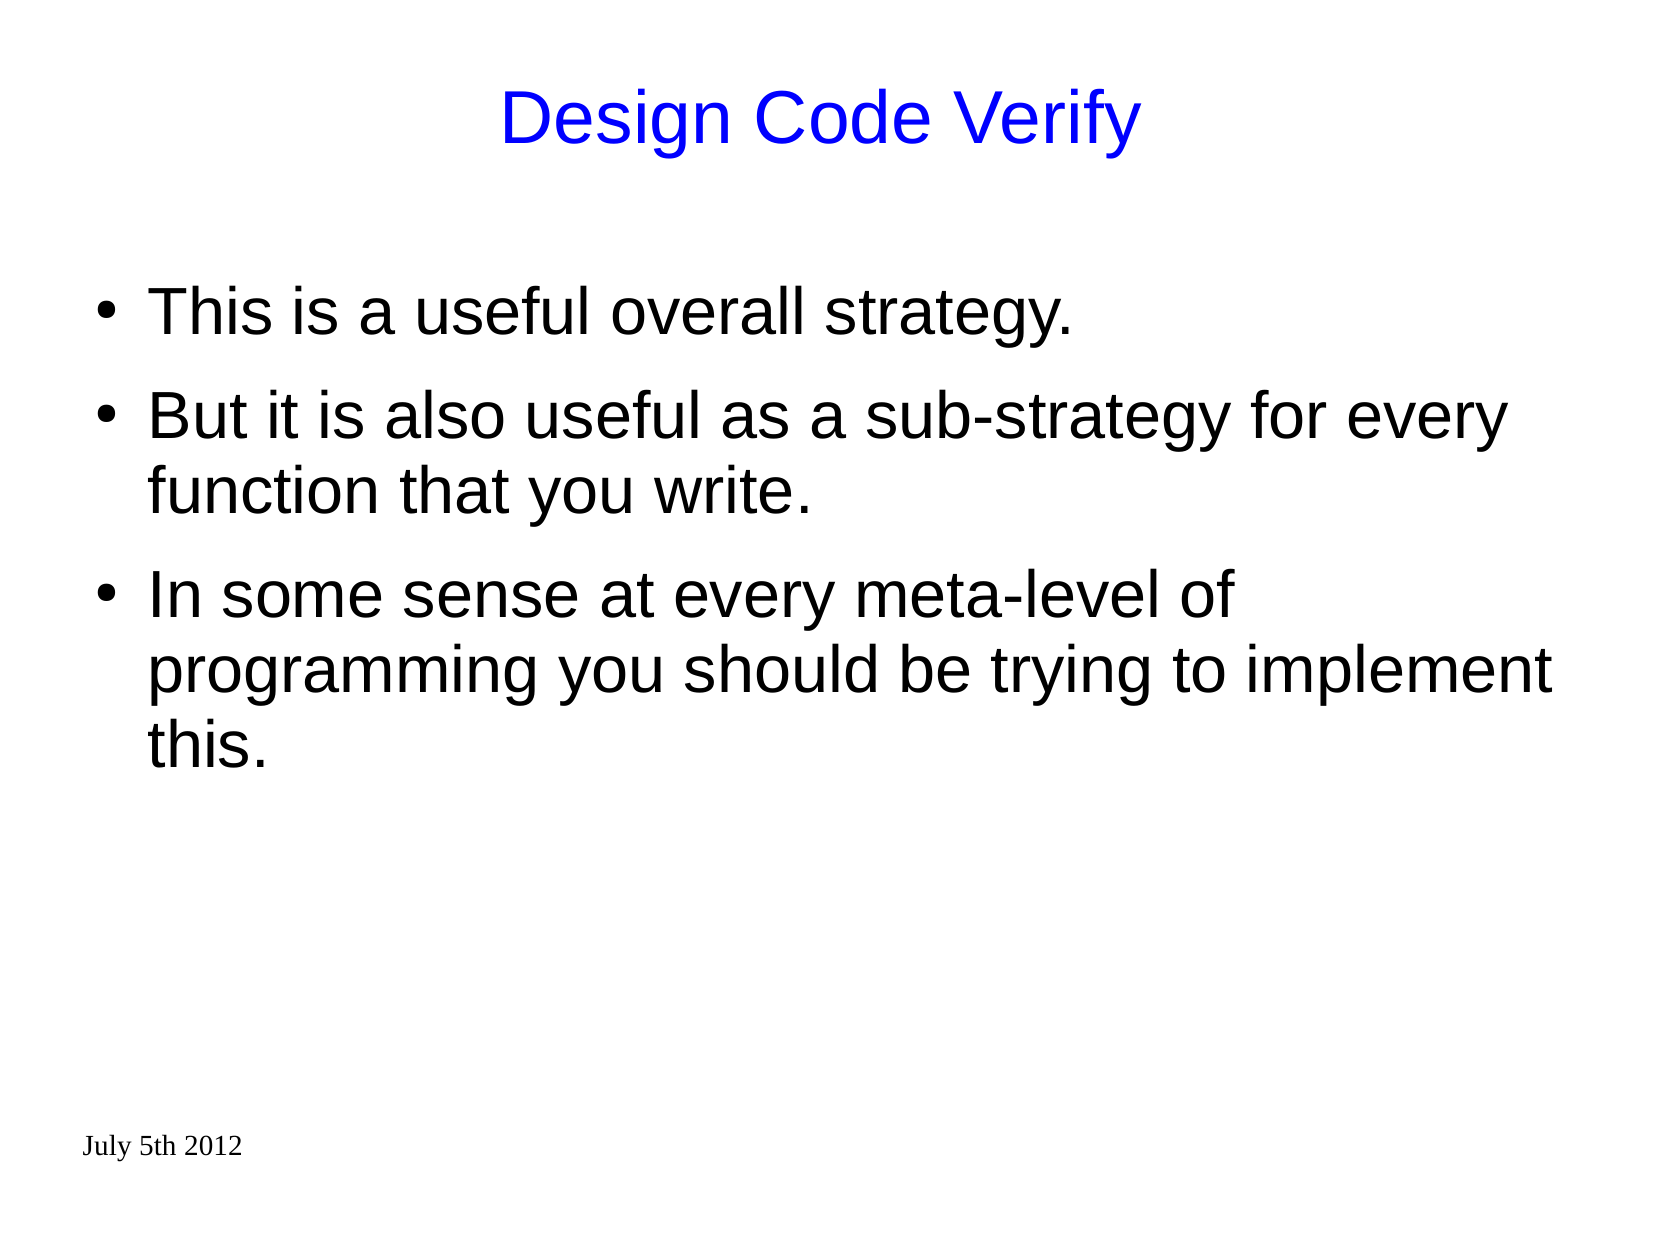

# Design Code Verify
This is a useful overall strategy.
But it is also useful as a sub-strategy for every function that you write.
In some sense at every meta-level of programming you should be trying to implement this.
July 5th 2012